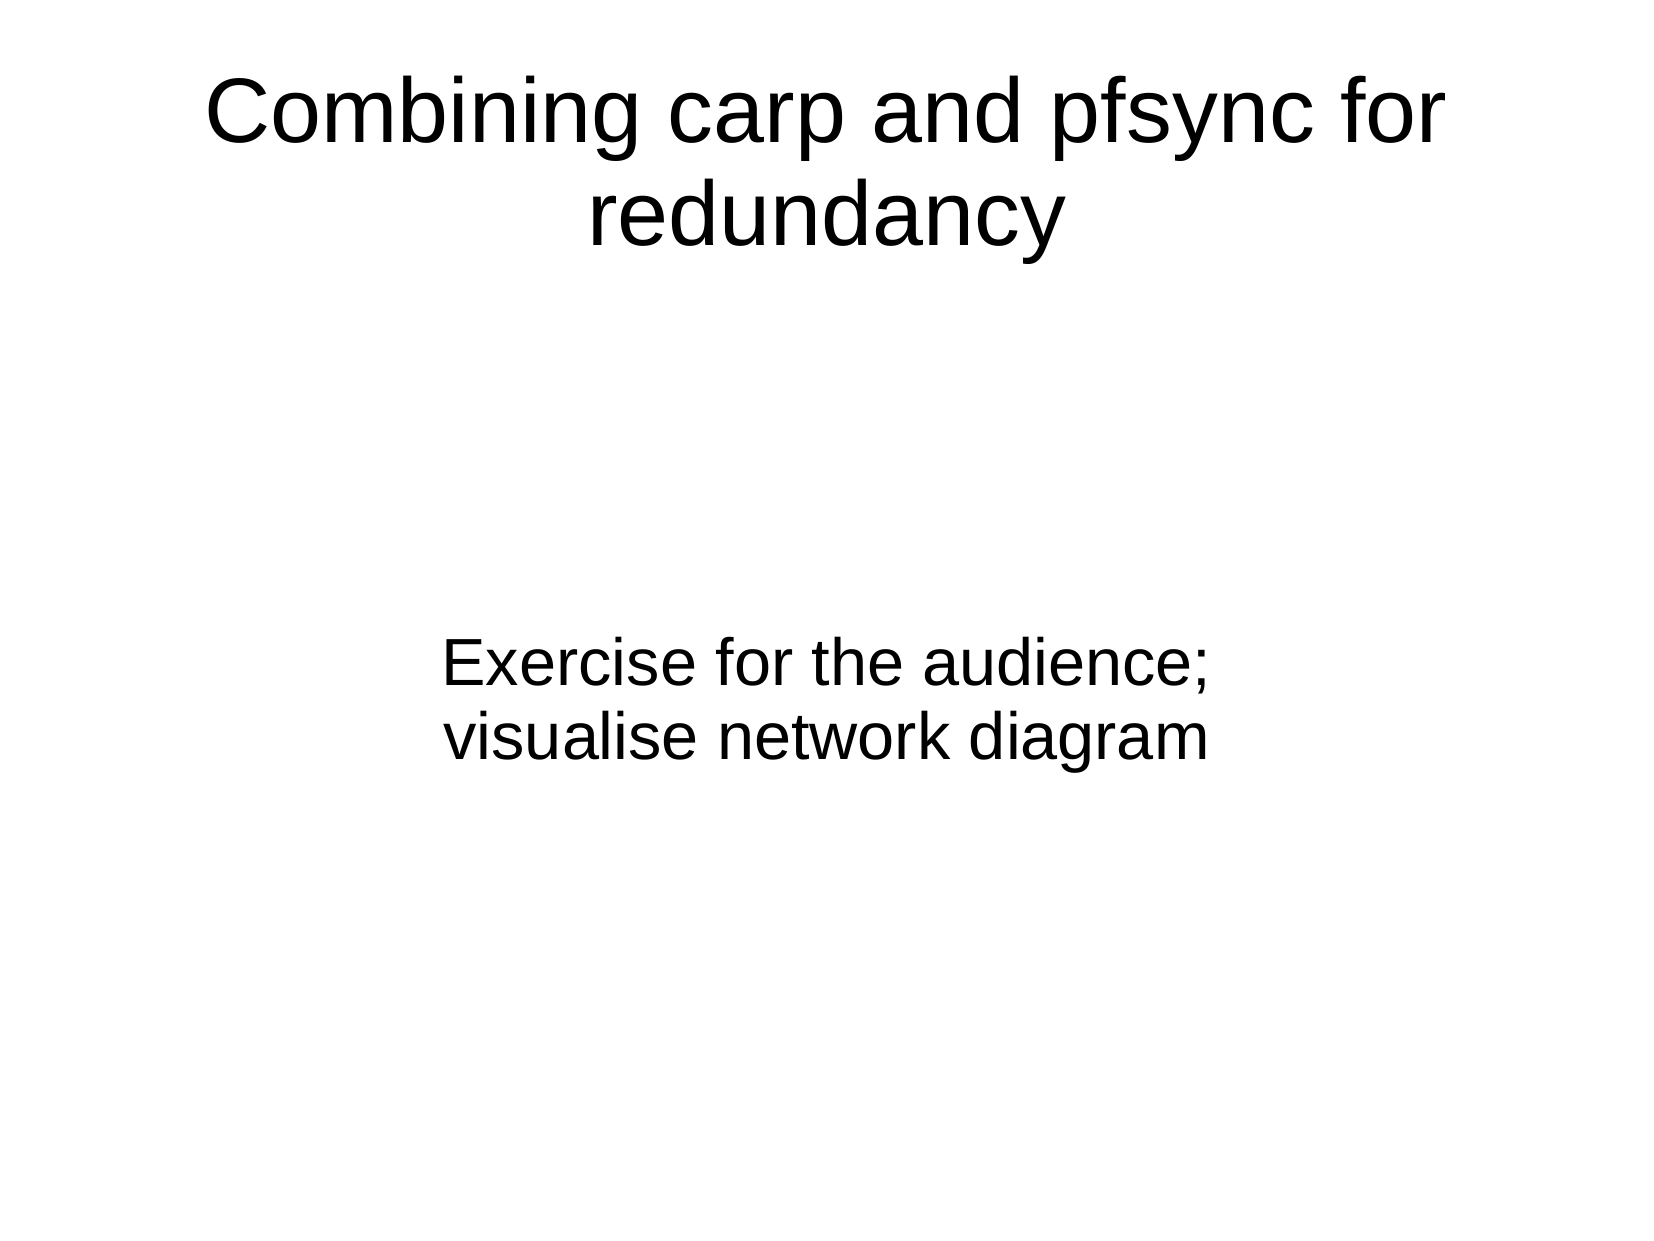

# Combining carp and pfsync for redundancy
Exercise for the audience;
visualise network diagram